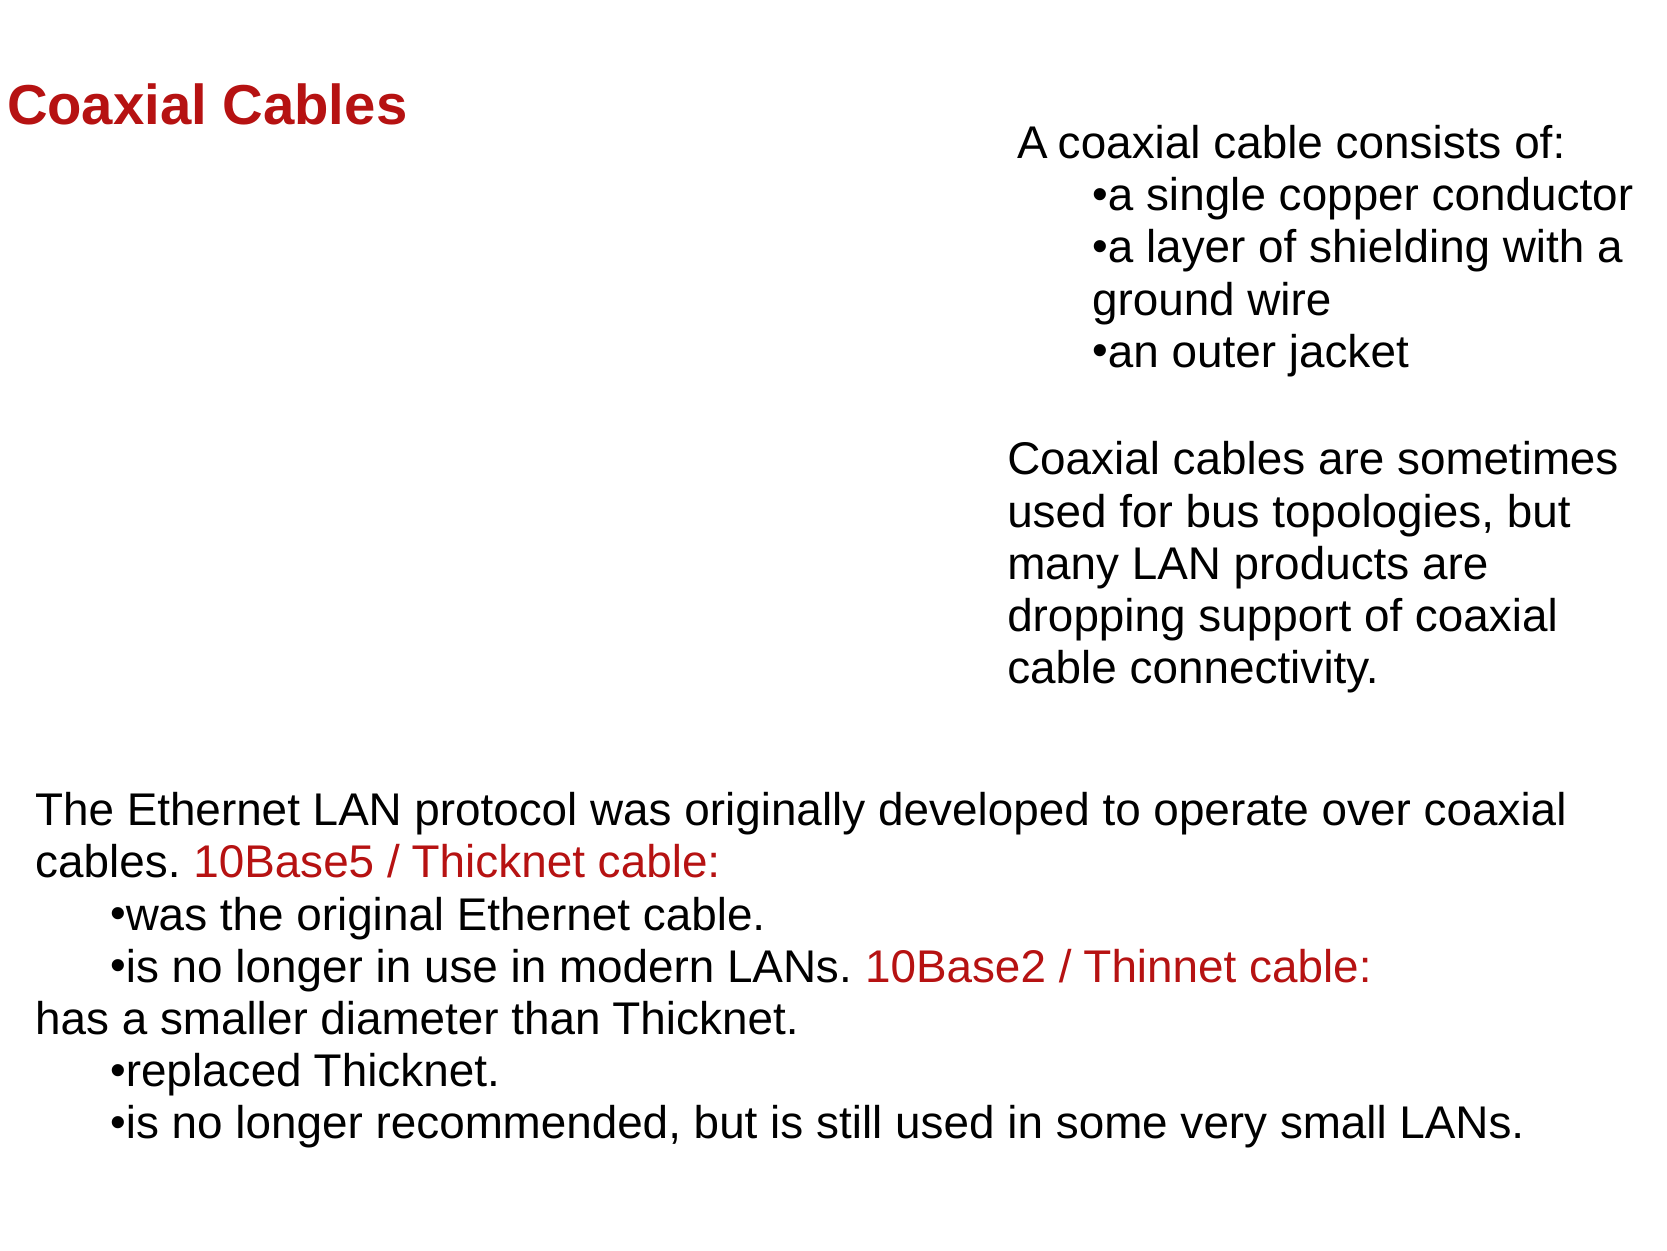

Coaxial Cables
A coaxial cable consists of:
a single copper conductor
a layer of shielding with a ground wire
an outer jacket
Coaxial cables are sometimes used for bus topologies, but many LAN products are dropping support of coaxial cable connectivity.
The Ethernet LAN protocol was originally developed to operate over coaxial cables. 10Base5 / Thicknet cable:
was the original Ethernet cable.
is no longer in use in modern LANs. 10Base2 / Thinnet cable:
has a smaller diameter than Thicknet.
replaced Thicknet.
is no longer recommended, but is still used in some very small LANs.